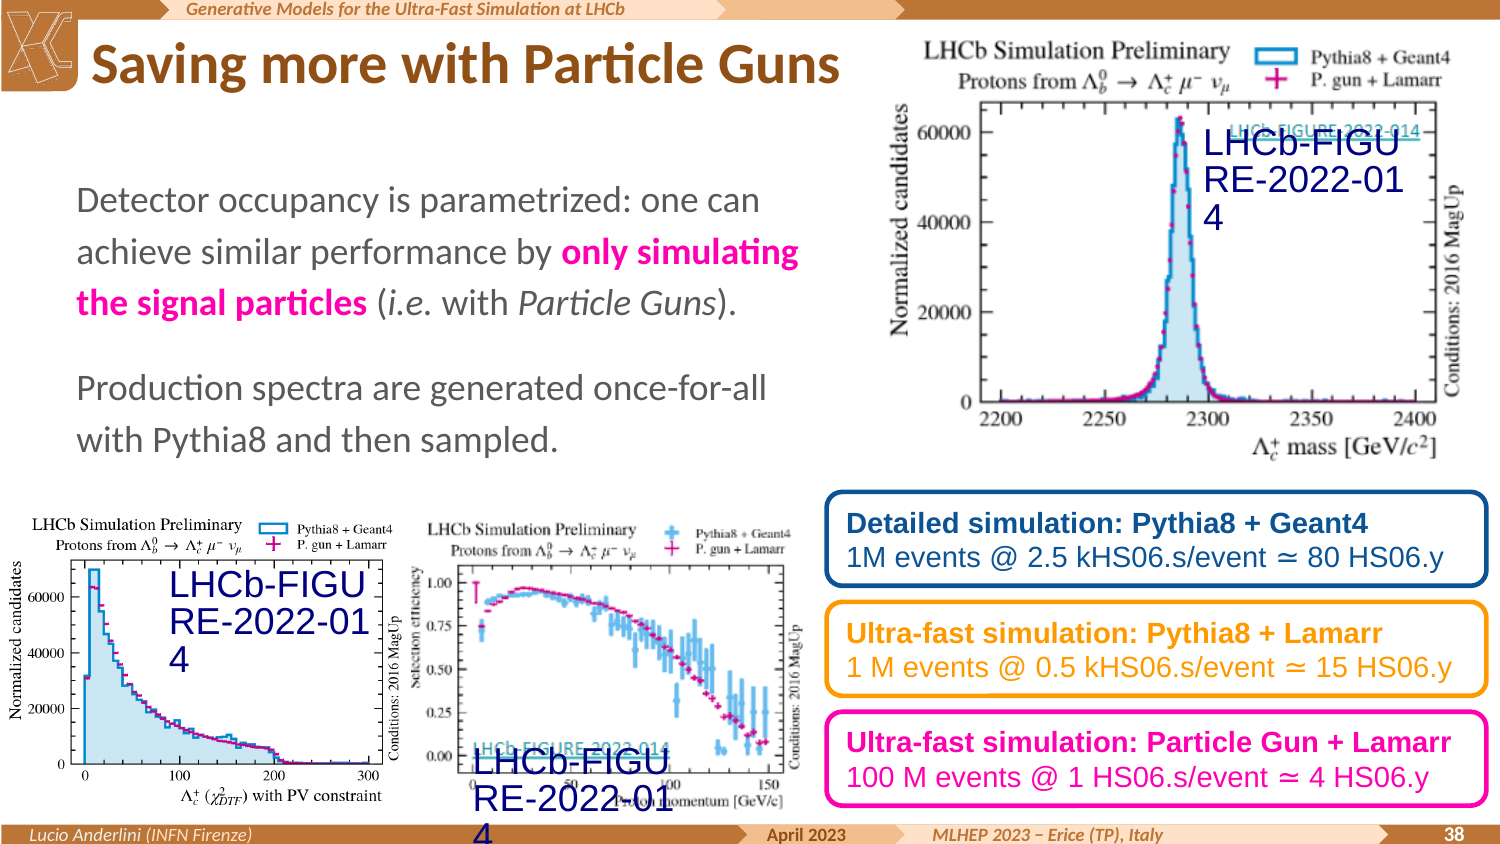

# Saving more with Particle Guns
LHCb-FIGURE-2022-014
Detector occupancy is parametrized: one can achieve similar performance by only simulating the signal particles (i.e. with Particle Guns).
Production spectra are generated once-for-all with Pythia8 and then sampled.
Detailed simulation: Pythia8 + Geant4
1M events @ 2.5 kHS06.s/event ≃ 80 HS06.y
LHCb-FIGURE-2022-014
Ultra-fast simulation: Pythia8 + Lamarr
1 M events @ 0.5 kHS06.s/event ≃ 15 HS06.y
Ultra-fast simulation: Particle Gun + Lamarr
100 M events @ 1 HS06.s/event ≃ 4 HS06.y
LHCb-FIGURE-2022-014